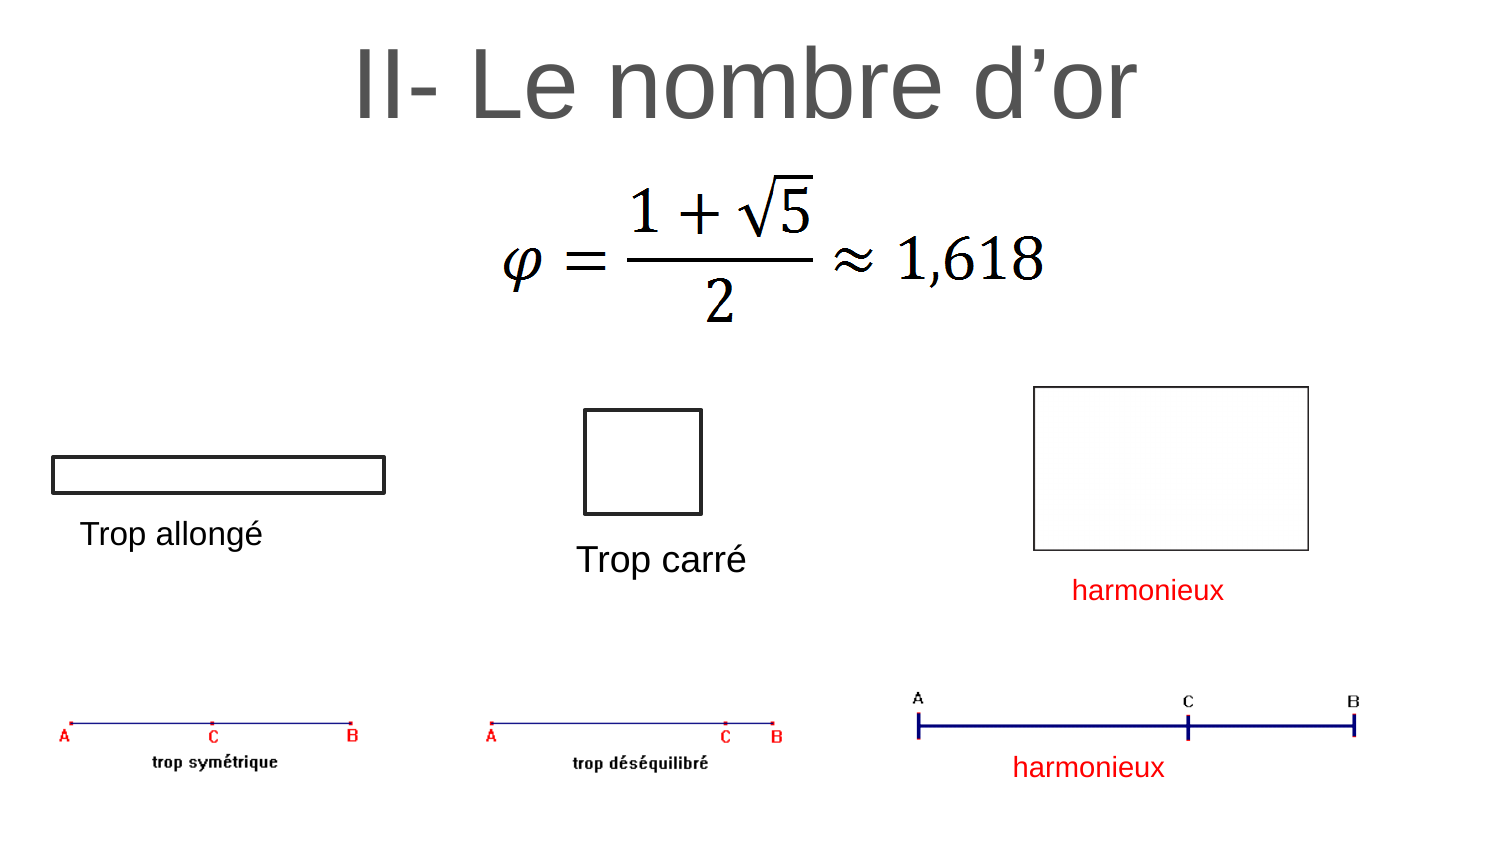

# II- Le nombre d’or
Trop allongé
Trop carré
harmonieux
harmonieux